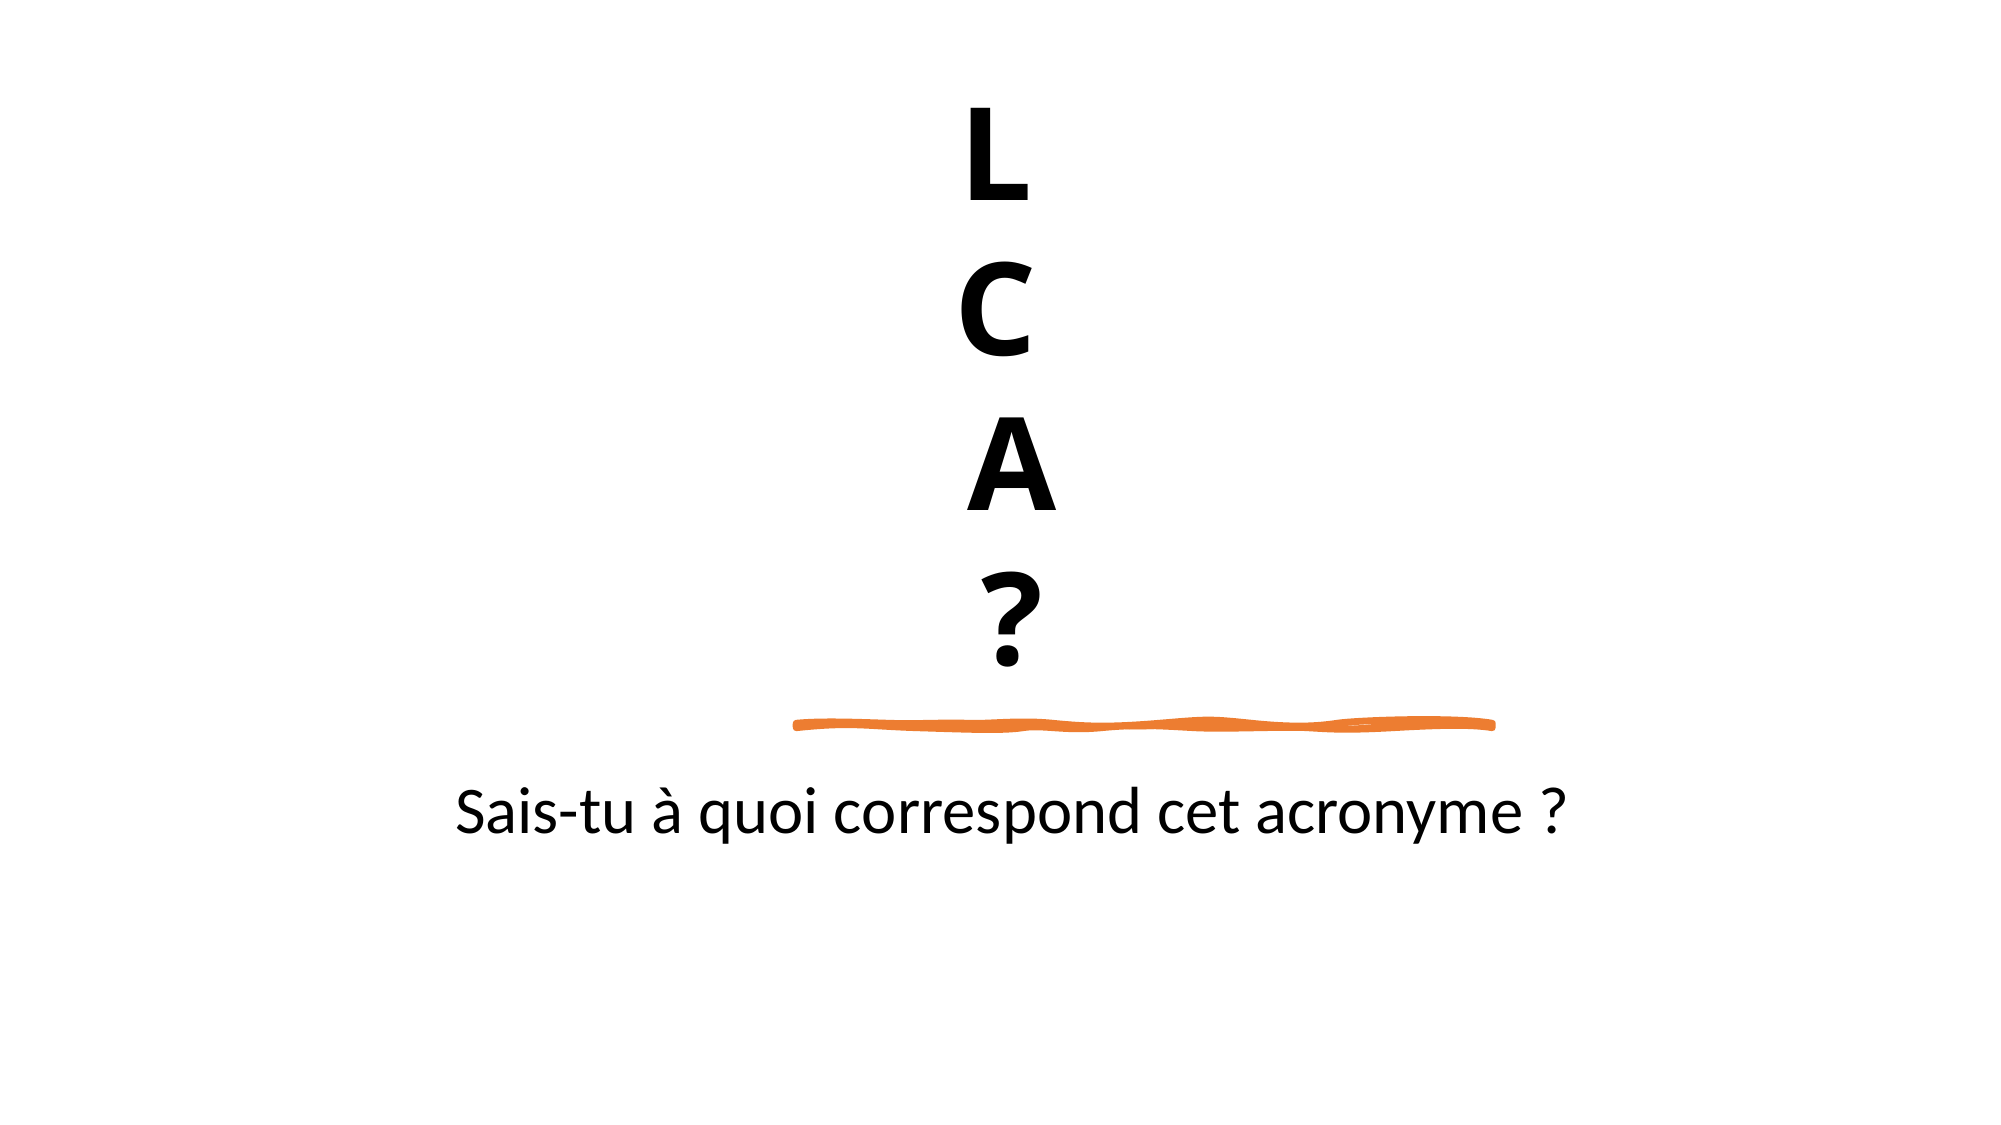

# L C A ?
Sais-tu à quoi correspond cet acronyme ?